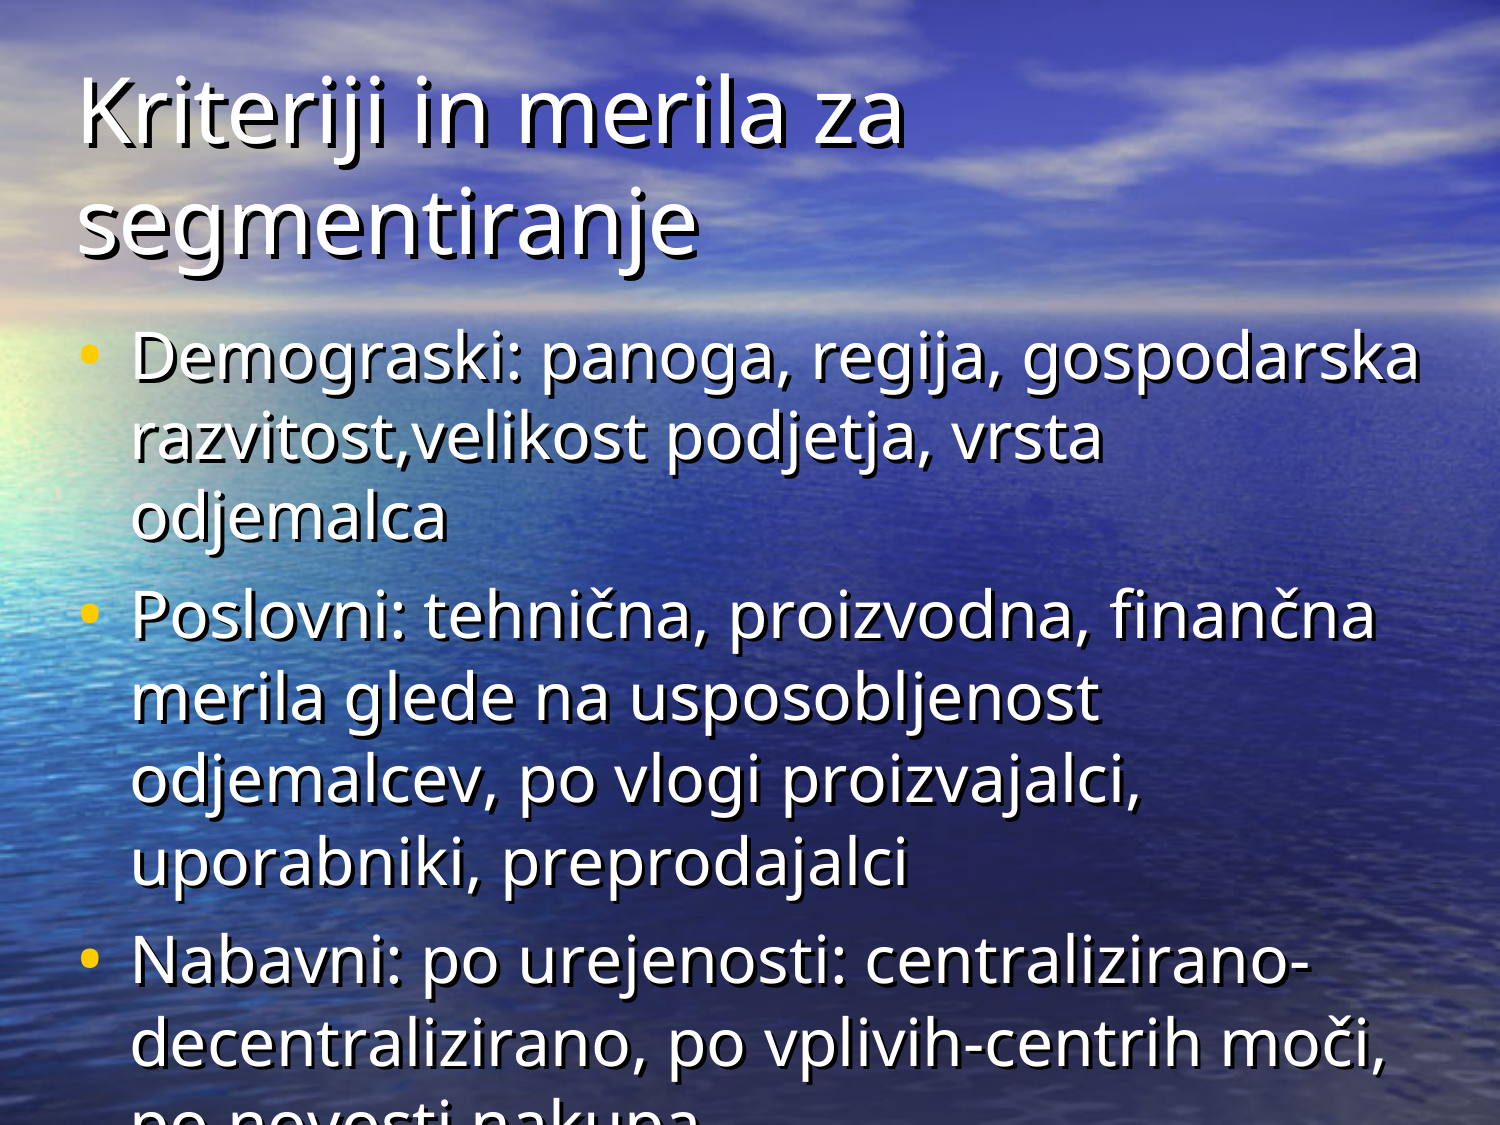

# Kriteriji in merila za segmentiranje
Demograski: panoga, regija, gospodarska razvitost,velikost podjetja, vrsta odjemalca
Poslovni: tehnična, proizvodna, finančna merila glede na usposobljenost odjemalcev, po vlogi proizvajalci, uporabniki, preprodajalci
Nabavni: po urejenosti: centralizirano-decentralizirano, po vplivih-centrih moči, po novosti nakupa